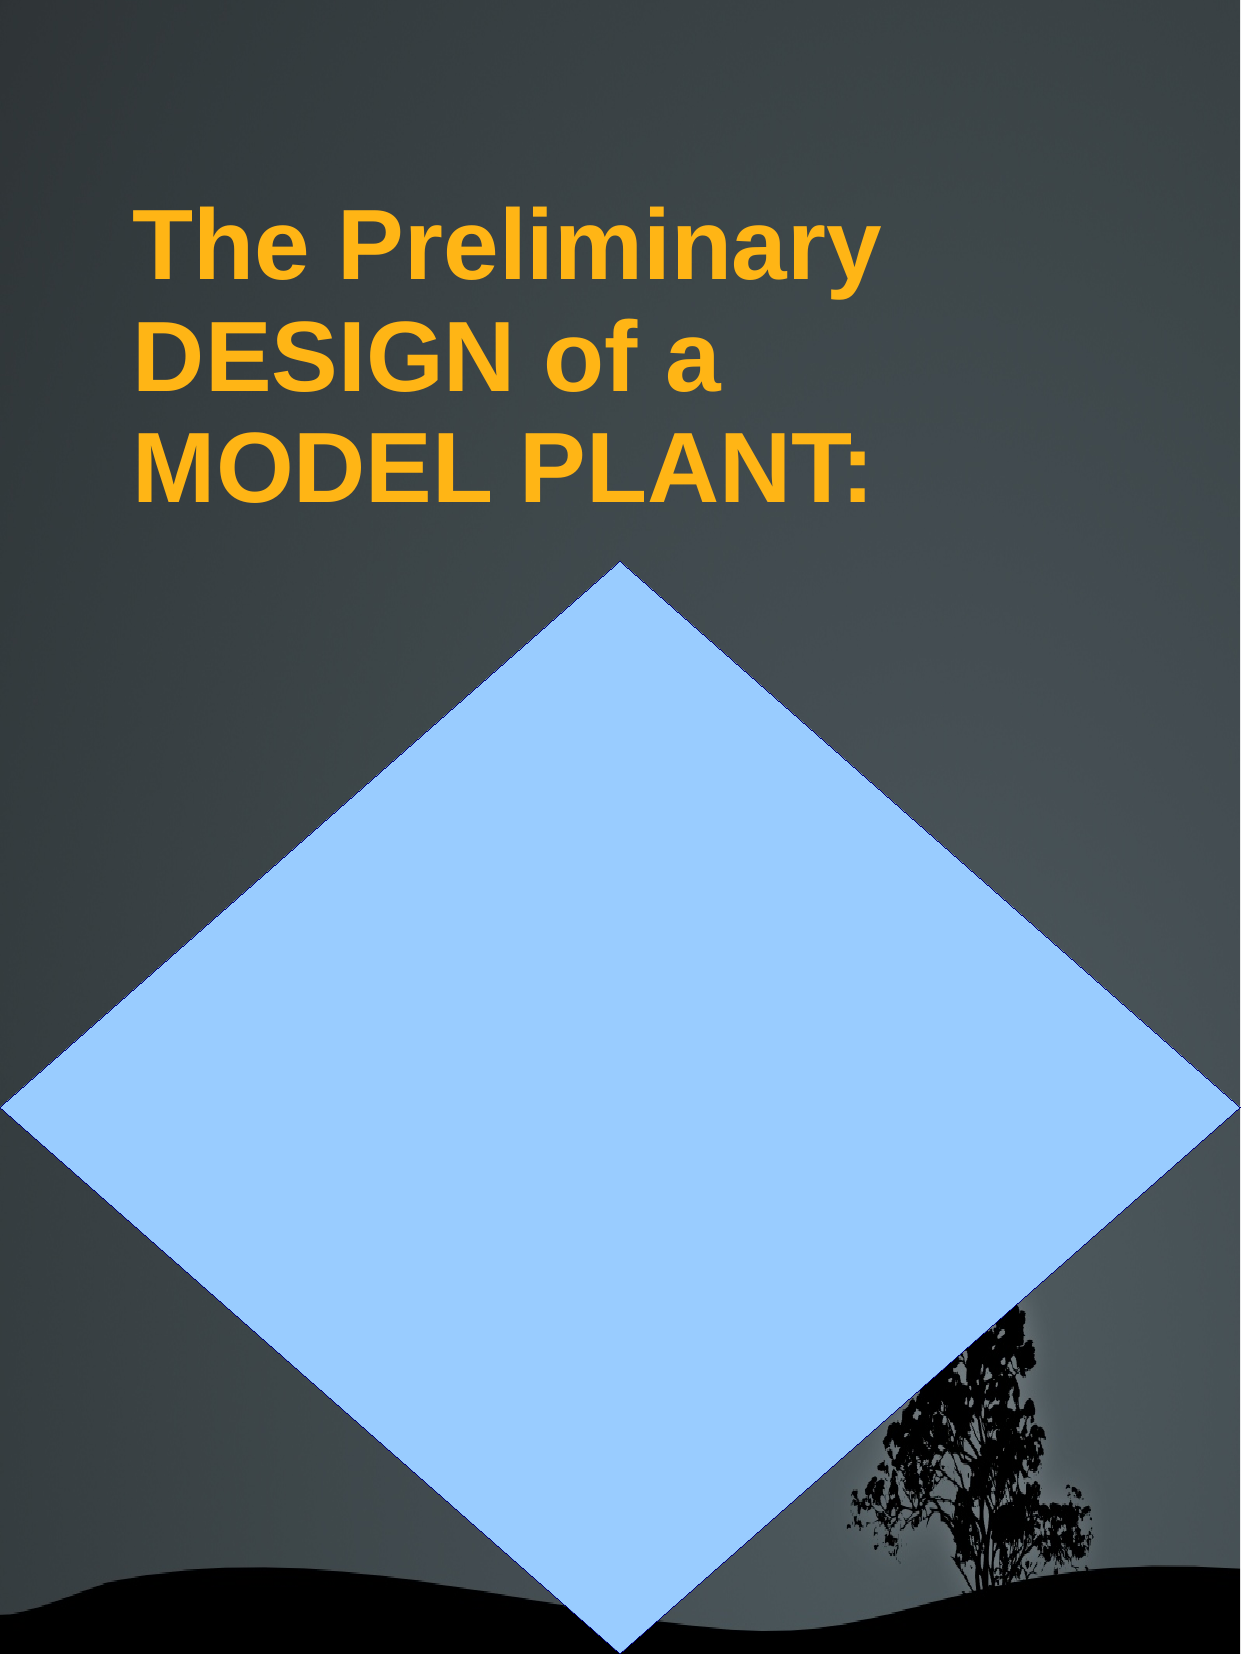

The Preliminary DESIGN of a MODEL PLANT: